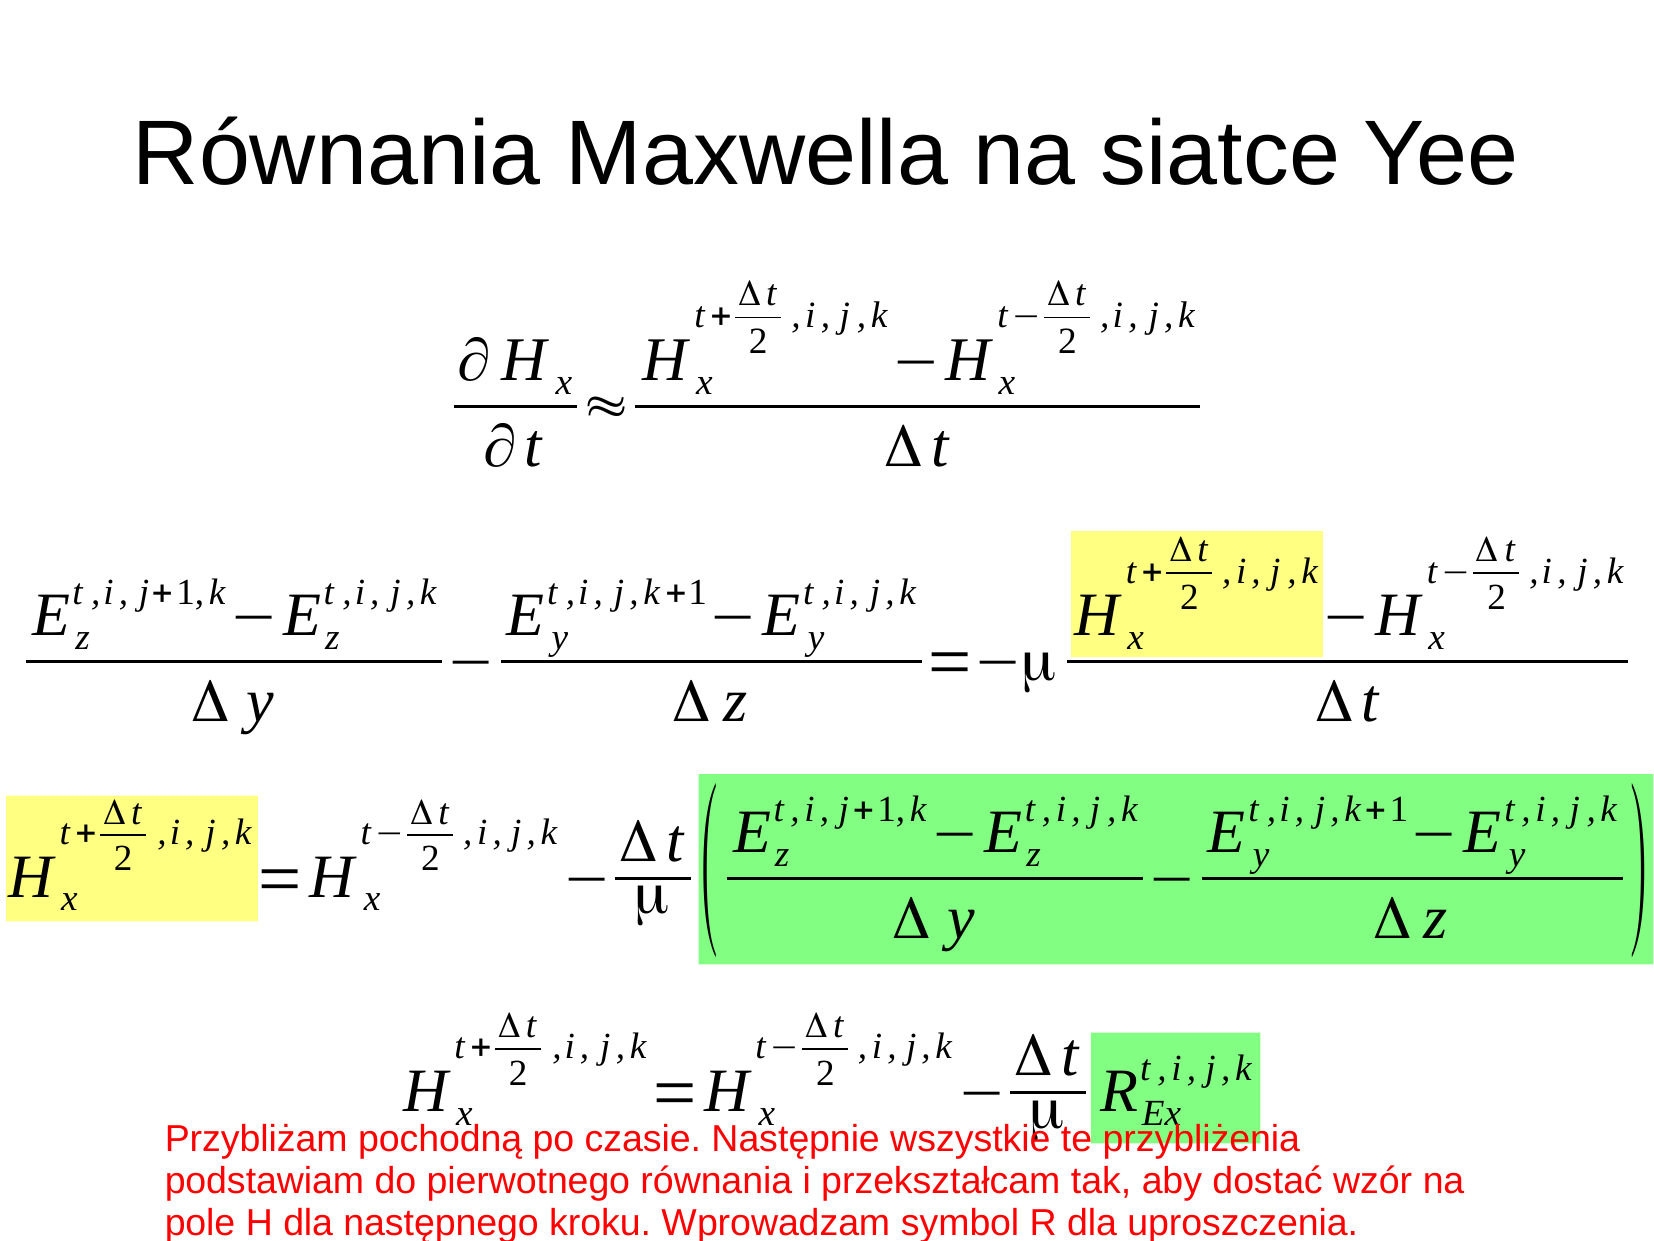

# Równania Maxwella na siatce Yee
Przybliżam pochodną po czasie. Następnie wszystkie te przybliżenia podstawiam do pierwotnego równania i przekształcam tak, aby dostać wzór na pole H dla następnego kroku. Wprowadzam symbol R dla uproszczenia.